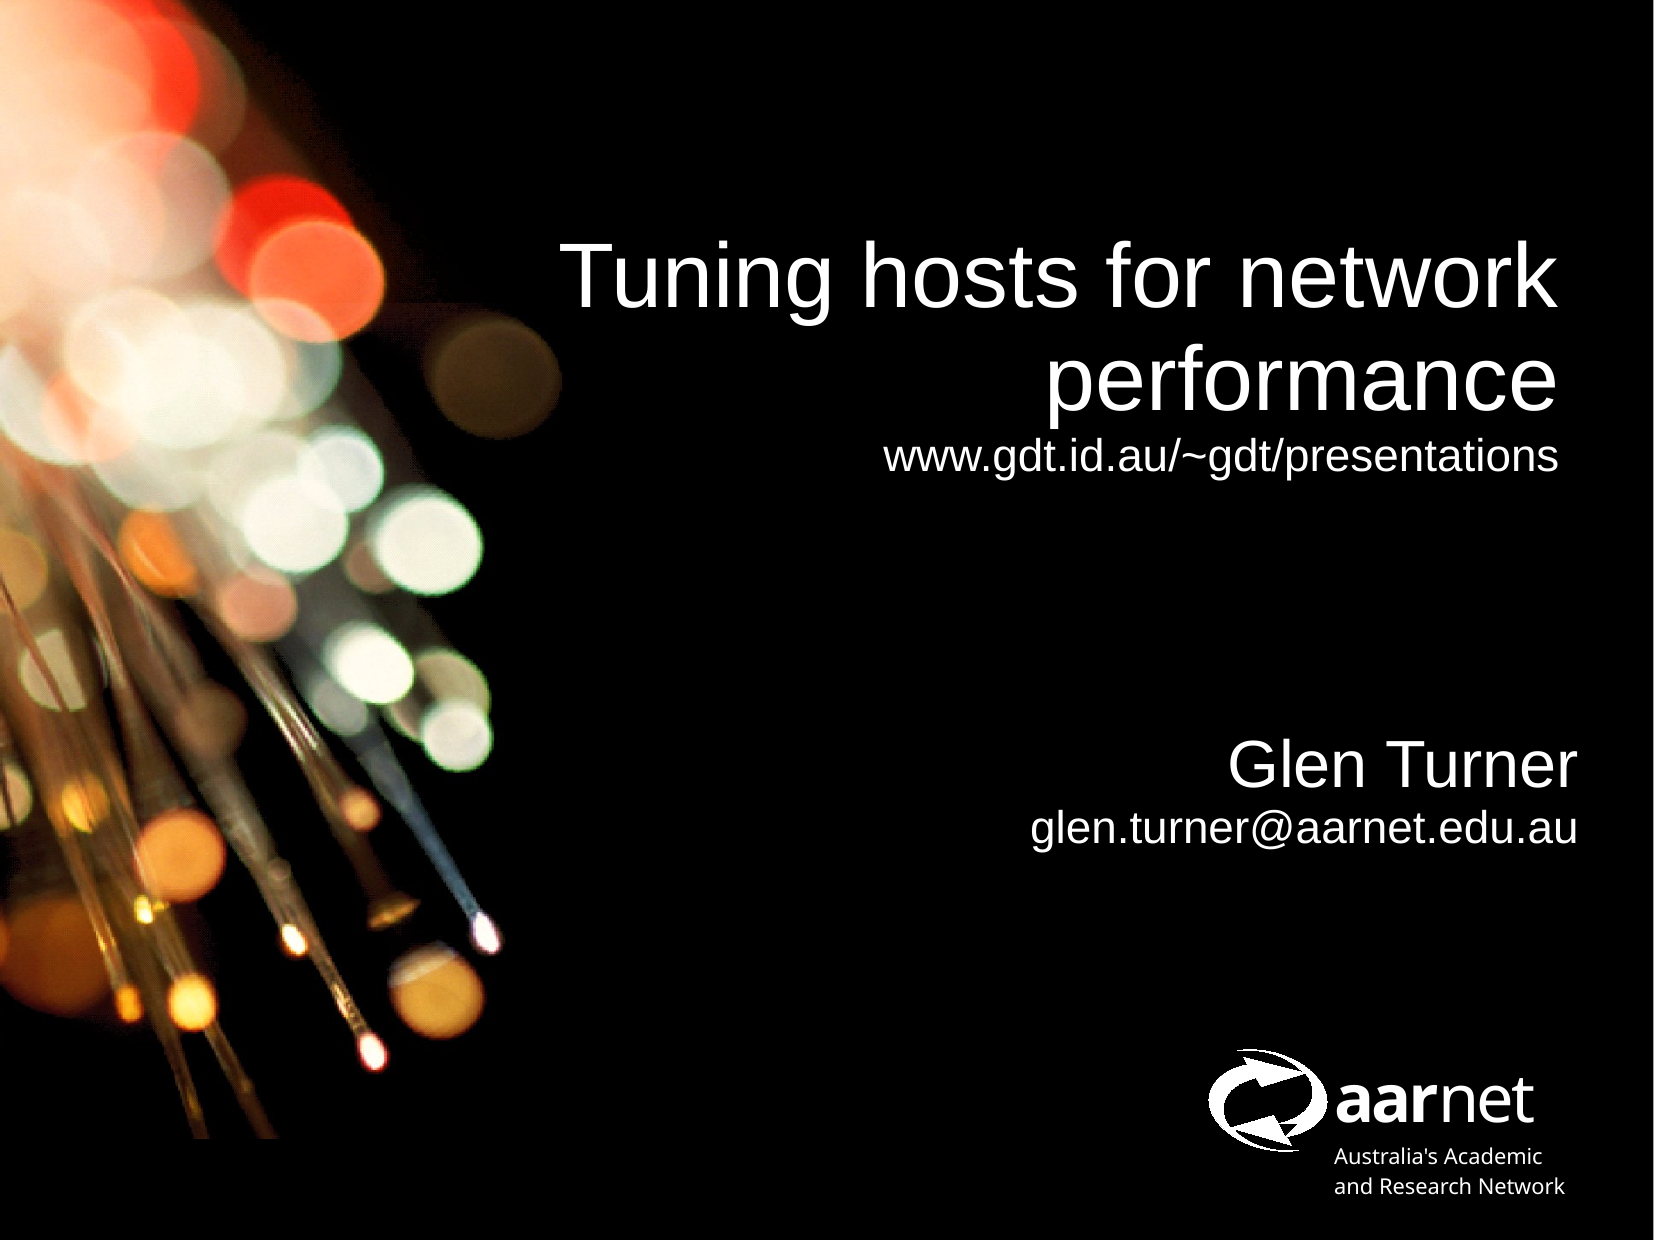

Tuning hosts for network performance
www.gdt.id.au/~gdt/presentations
# Glen Turner glen.turner@aarnet.edu.au
aarnet
Australia's Academic
and Research Network